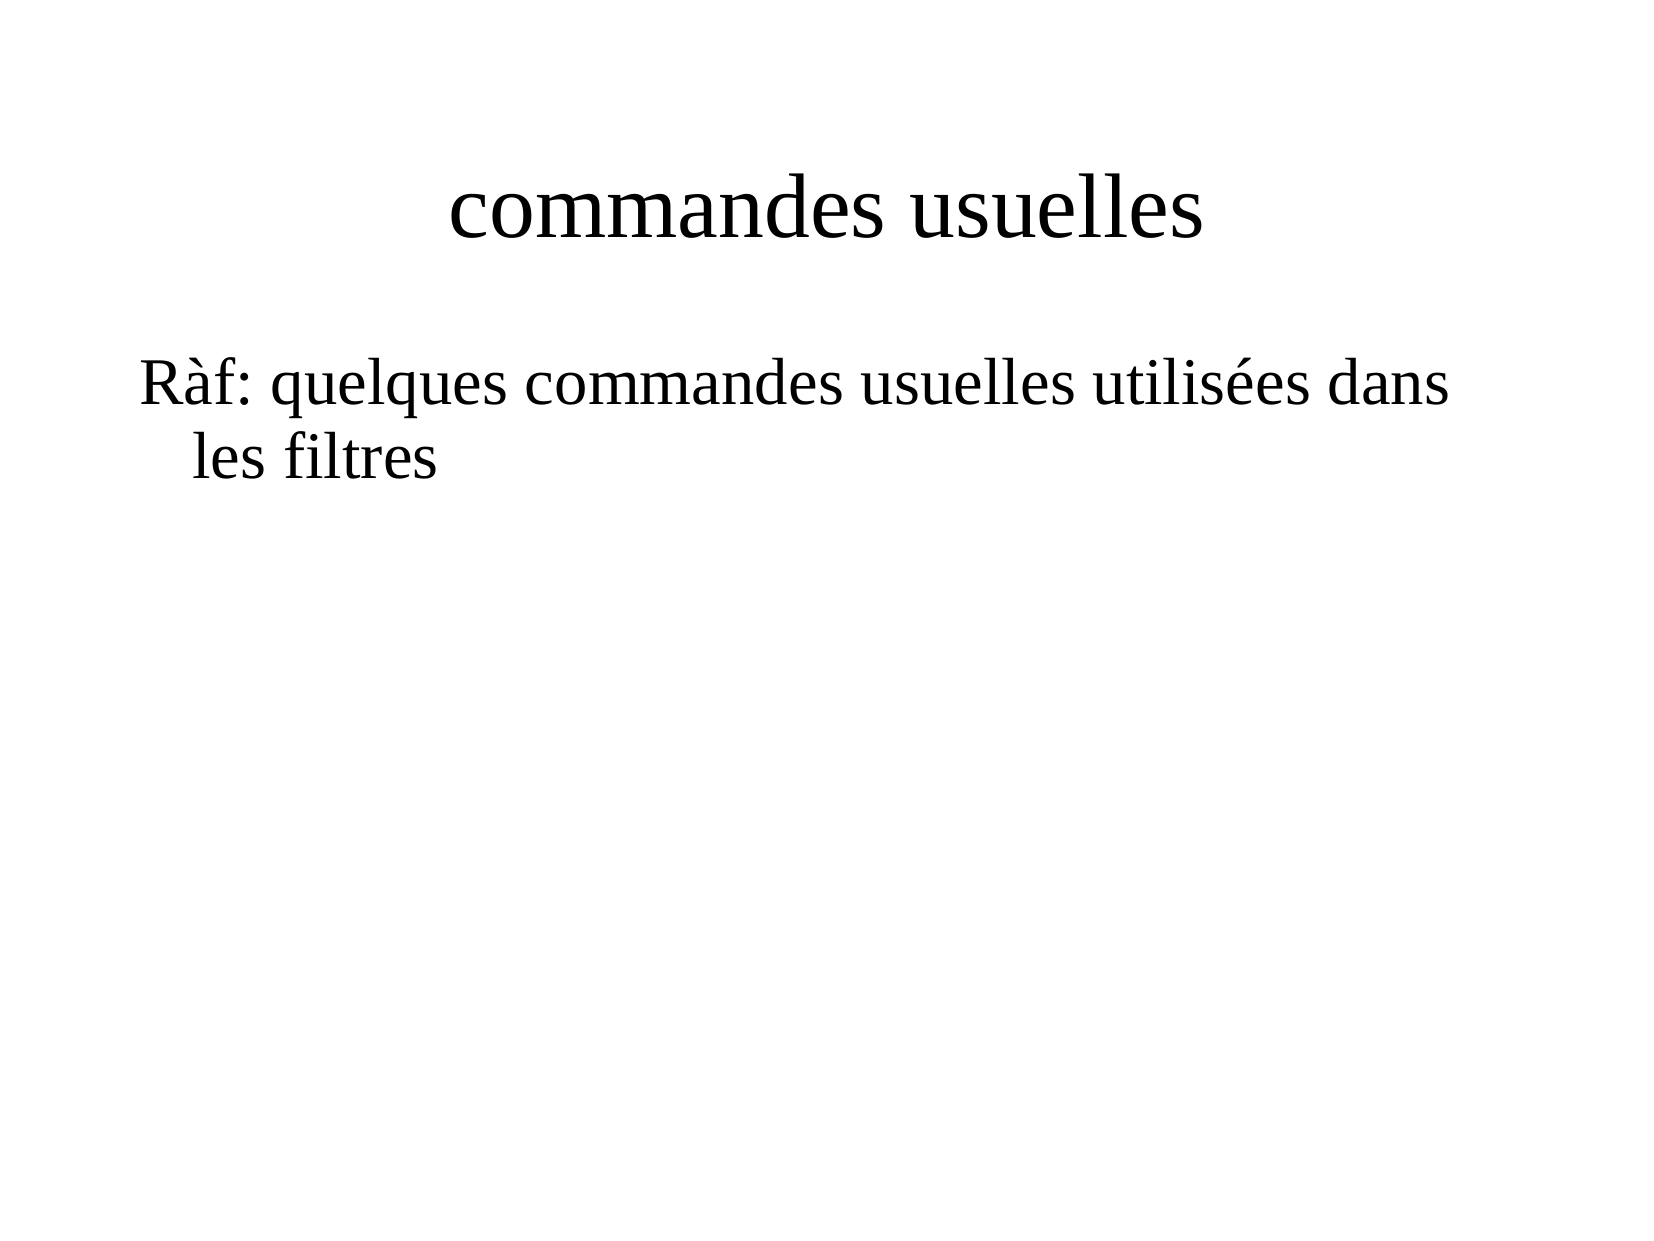

# commandes usuelles
Ràf: quelques commandes usuelles utilisées dans les filtres